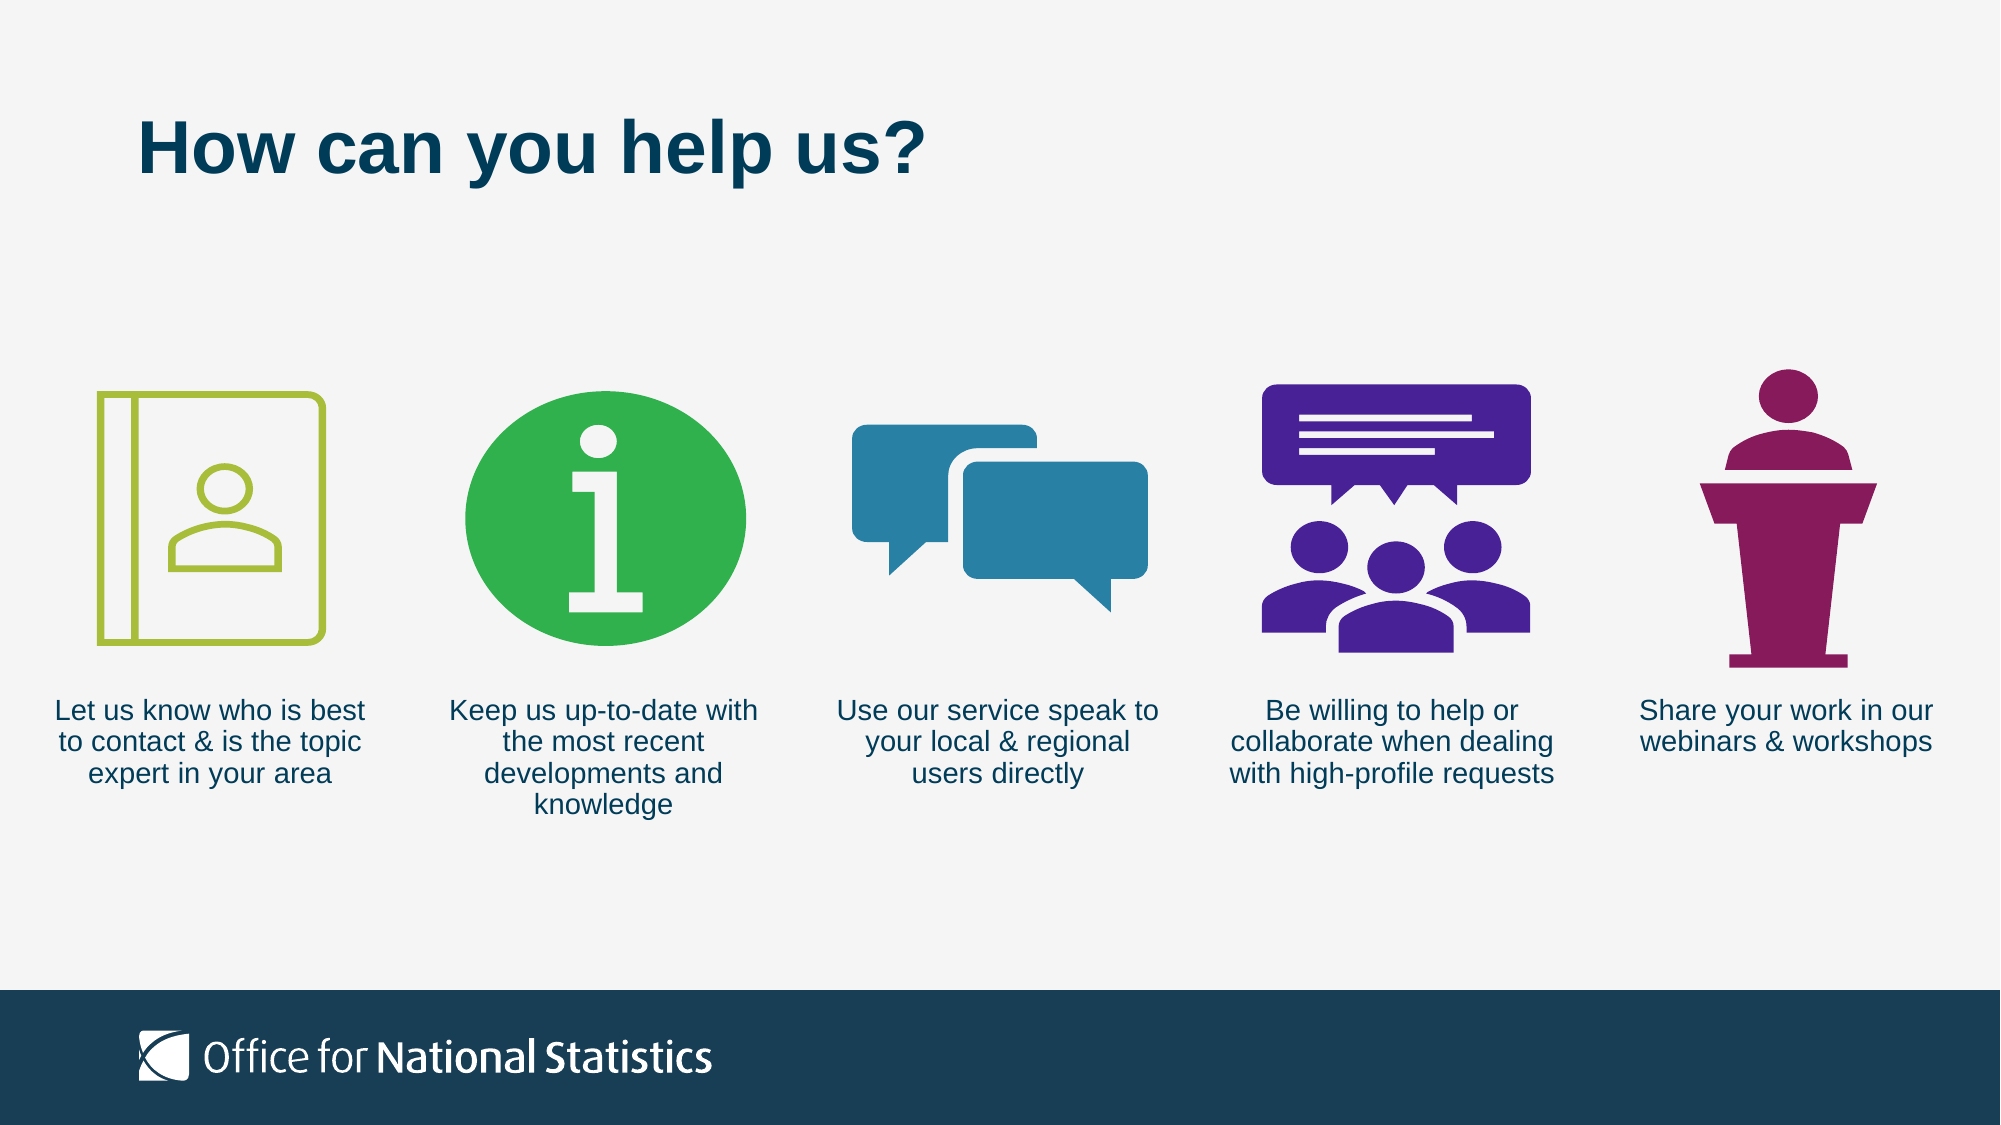

# How can you help us?
Let us know who is best to contact & is the topic expert in your area
Keep us up-to-date with the most recent developments and knowledge
Use our service speak to your local & regional users directly
Be willing to help or collaborate when dealing with high-profile requests
Share your work in our webinars & workshops